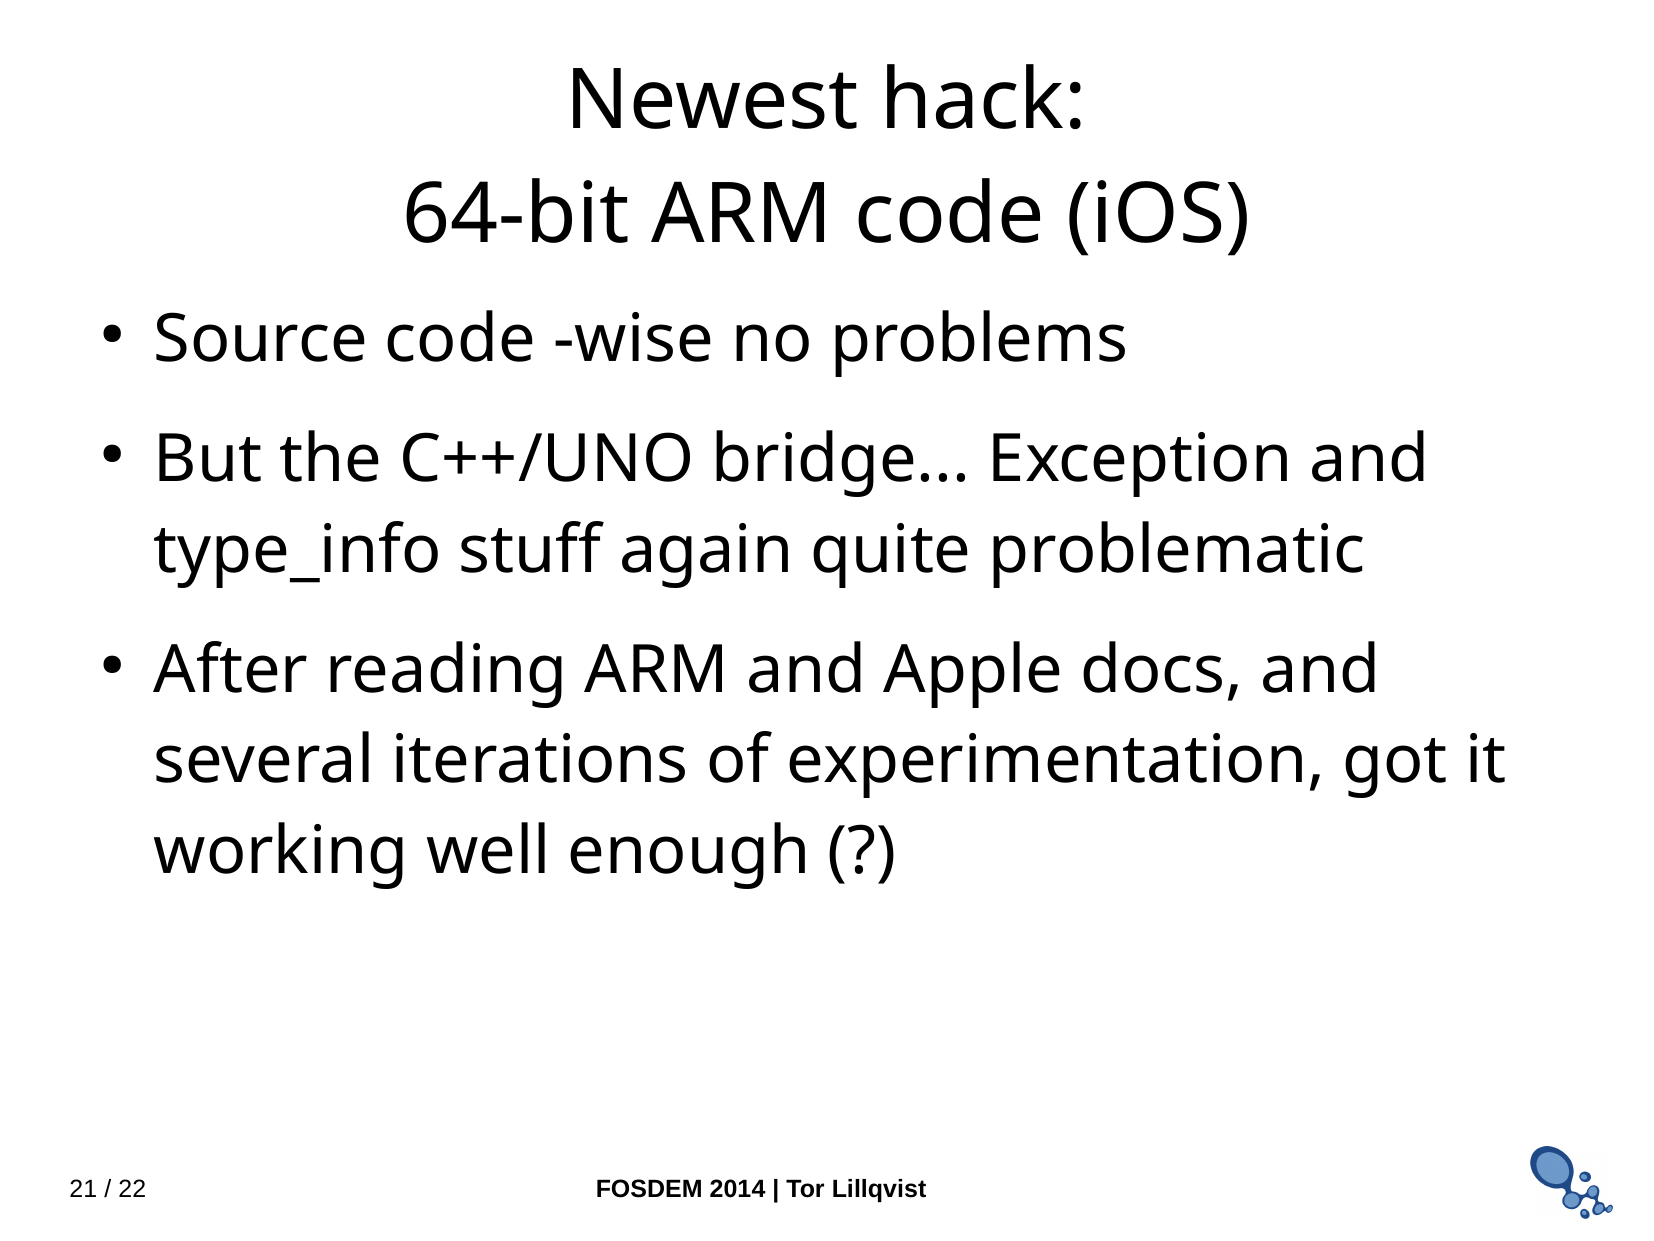

# Newest hack: 64-bit ARM code (iOS)
Source code -wise no problems
But the C++/UNO bridge... Exception and type_info stuff again quite problematic
After reading ARM and Apple docs, and several iterations of experimentation, got it working well enough (?)